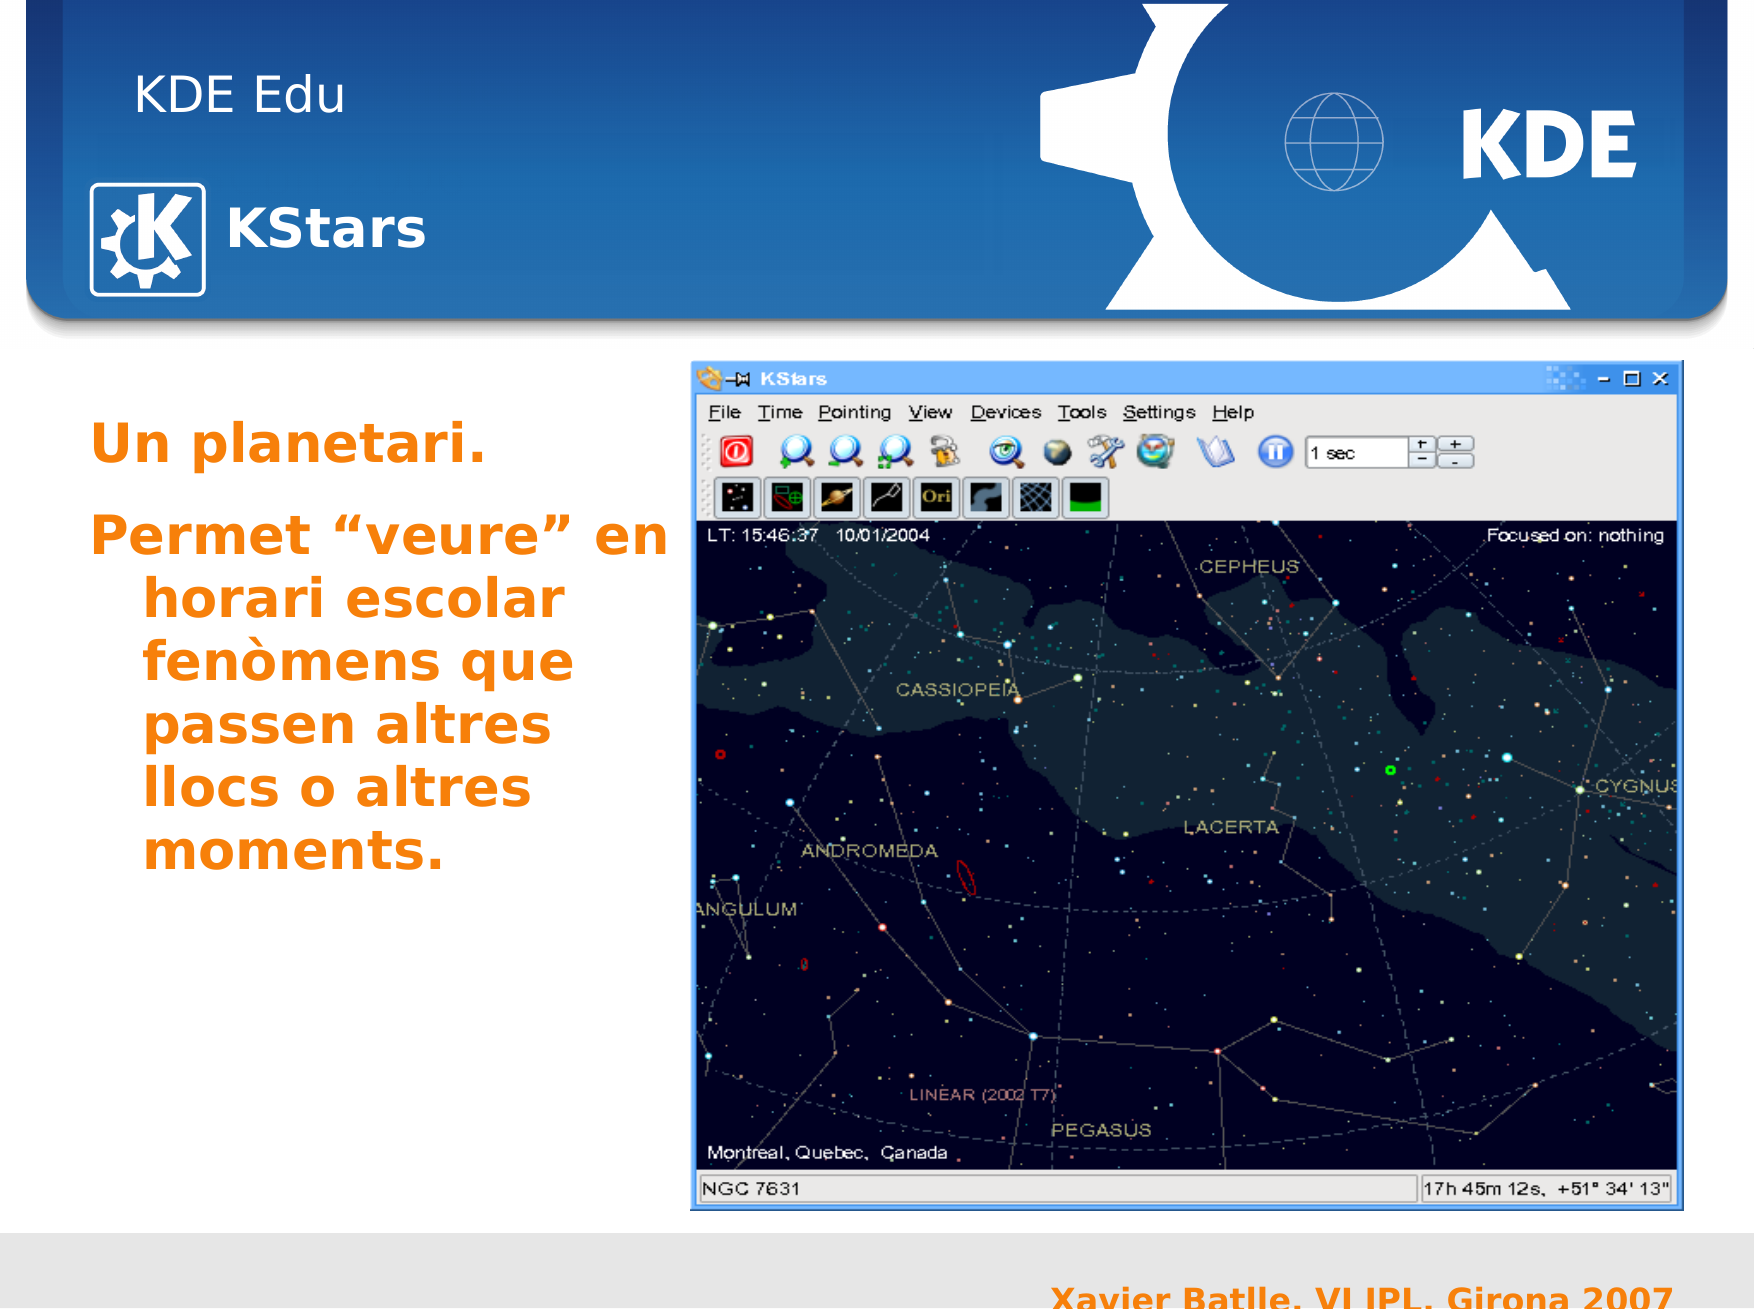

# KStars
Un planetari.
Permet “veure” en horari escolar fenòmens que passen altres llocs o altres moments.